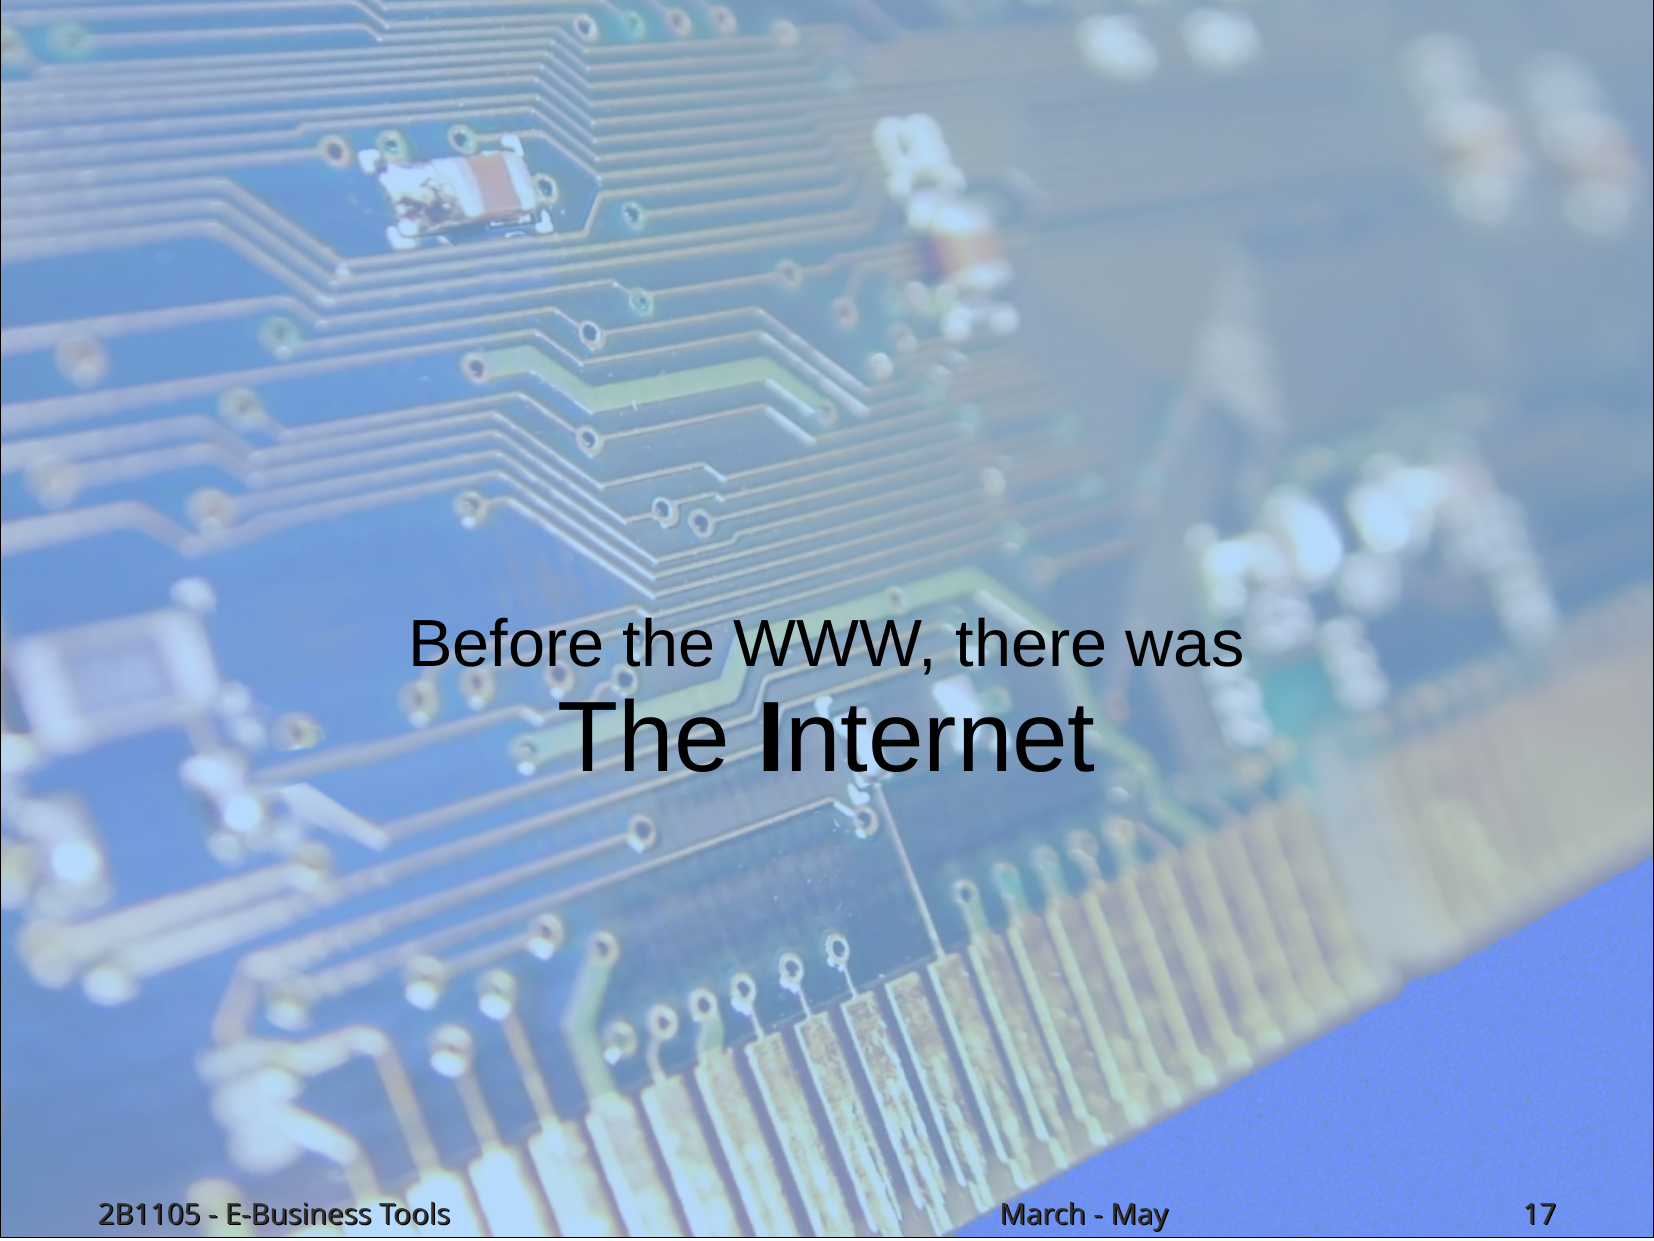

#
Before the WWW, there was
The Internet